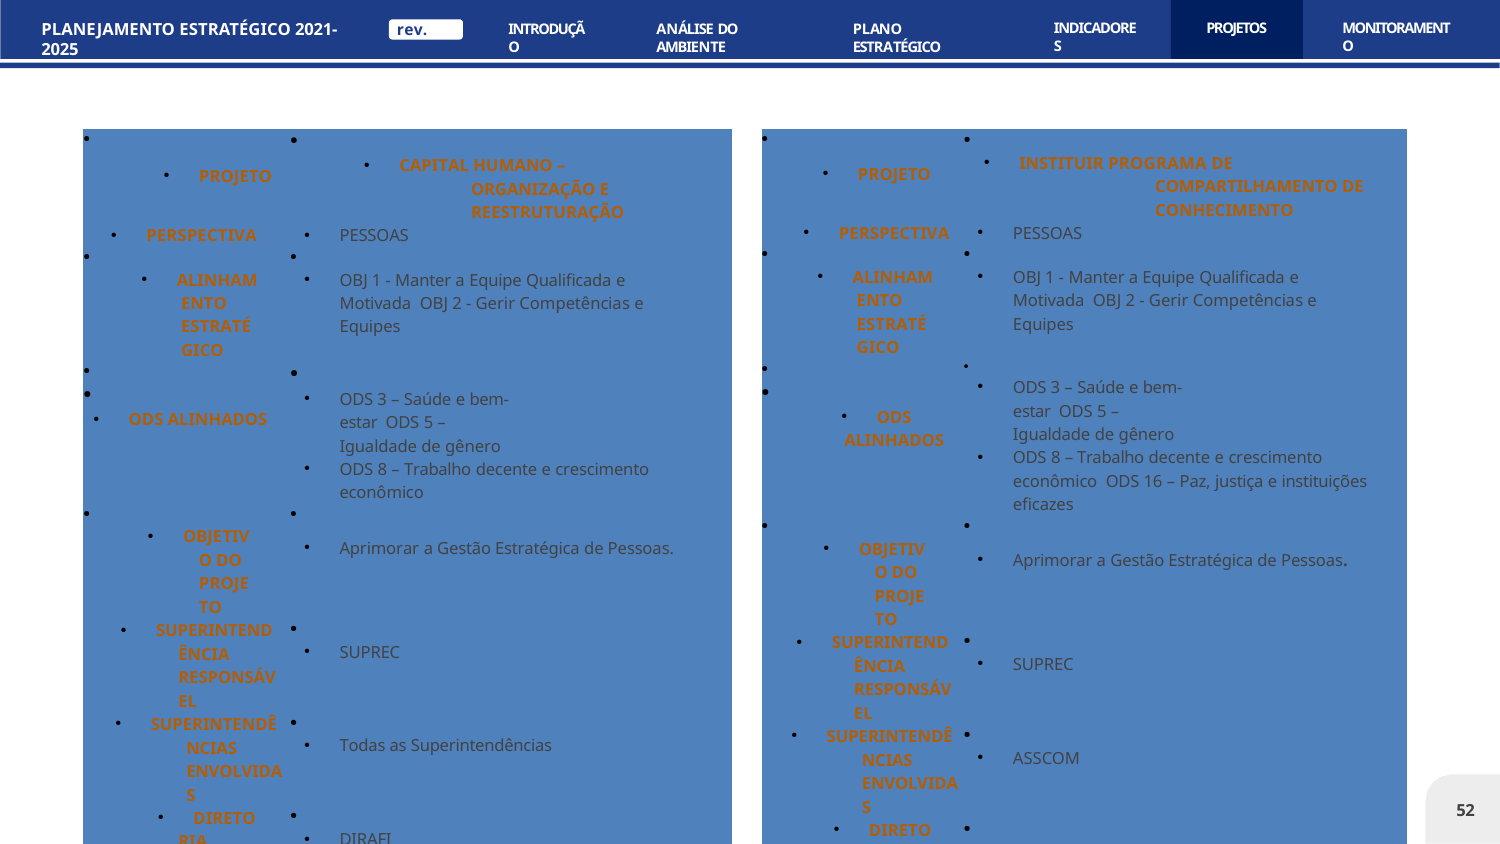

PLANEJAMENTO ESTRATÉGICO 2021-2025
INDICADORES
PROJETOS
MONITORAMENTO
rev. 2022
INTRODUÇÃO
ANÁLISE DO AMBIENTE
PLANO ESTRATÉGICO
| PROJETO | CAPITAL HUMANO – ORGANIZAÇÃO E REESTRUTURAÇÃO |
| --- | --- |
| PERSPECTIVA | PESSOAS |
| ALINHAMENTO ESTRATÉGICO | OBJ 1 - Manter a Equipe Qualiﬁcada e Motivada OBJ 2 - Gerir Competências e Equipes |
| ODS ALINHADOS | ODS 3 – Saúde e bem-estar ODS 5 – Igualdade de gênero ODS 8 – Trabalho decente e crescimento econômico |
| OBJETIVO DO PROJETO | Aprimorar a Gestão Estratégica de Pessoas. |
| SUPERINTENDÊNCIA RESPONSÁVEL | SUPREC |
| SUPERINTENDÊNCIAS ENVOLVIDAS | Todas as Superintendências |
| DIRETORIA RESPONSÁVEL | DIRAFI |
| PROJETO | INSTITUIR PROGRAMA DE COMPARTILHAMENTO DE CONHECIMENTO |
| --- | --- |
| PERSPECTIVA | PESSOAS |
| ALINHAMENTO ESTRATÉGICO | OBJ 1 - Manter a Equipe Qualiﬁcada e Motivada OBJ 2 - Gerir Competências e Equipes |
| ODS ALINHADOS | ODS 3 – Saúde e bem-estar ODS 5 – Igualdade de gênero ODS 8 – Trabalho decente e crescimento econômico ODS 16 – Paz, justiça e instituições eﬁcazes |
| OBJETIVO DO PROJETO | Aprimorar a Gestão Estratégica de Pessoas. |
| SUPERINTENDÊNCIA RESPONSÁVEL | SUPREC |
| SUPERINTENDÊNCIAS ENVOLVIDAS | ASSCOM |
| DIRETORIA RESPONSÁVEL | DIRAFI |